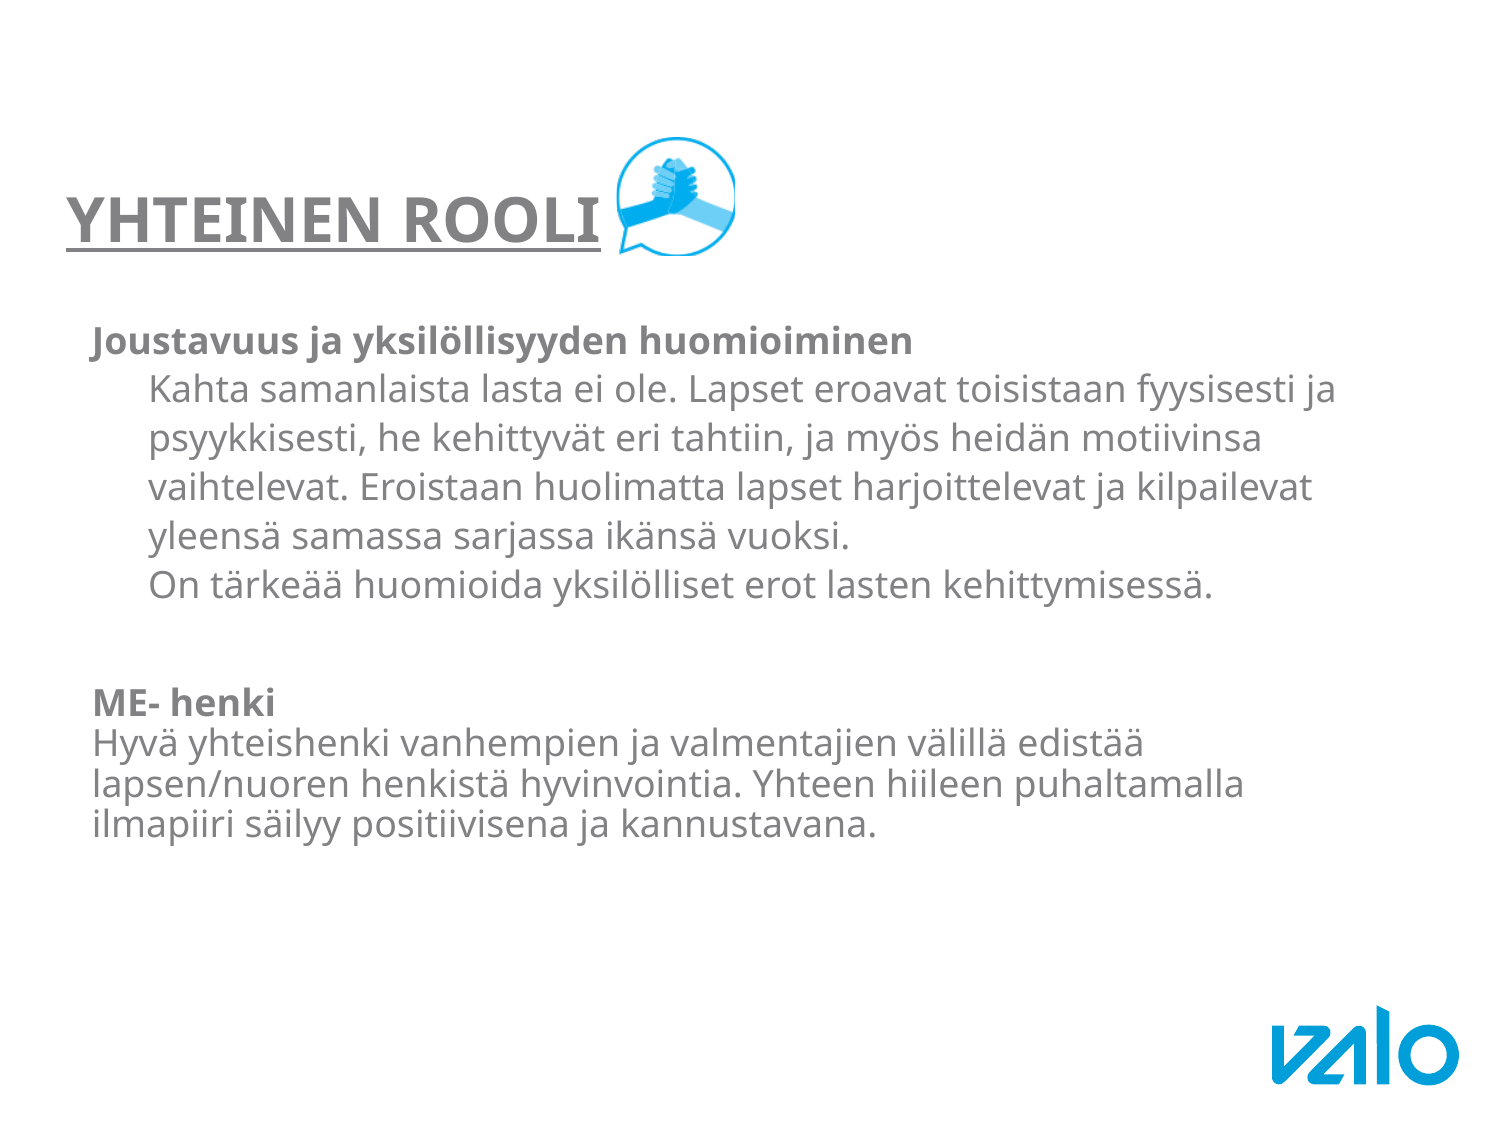

# YHTEINEN ROOLI
Joustavuus ja yksilöllisyyden huomioiminen
Kahta samanlaista lasta ei ole. Lapset eroavat toisistaan fyysisesti ja
psyykkisesti, he kehittyvät eri tahtiin, ja myös heidän motiivinsa
vaihtelevat. Eroistaan huolimatta lapset harjoittelevat ja kilpailevat
yleensä samassa sarjassa ikänsä vuoksi.
On tärkeää huomioida yksilölliset erot lasten kehittymisessä.
ME- henki
Hyvä yhteishenki vanhempien ja valmentajien välillä edistää
lapsen/nuoren henkistä hyvinvointia. Yhteen hiileen puhaltamalla
ilmapiiri säilyy positiivisena ja kannustavana.